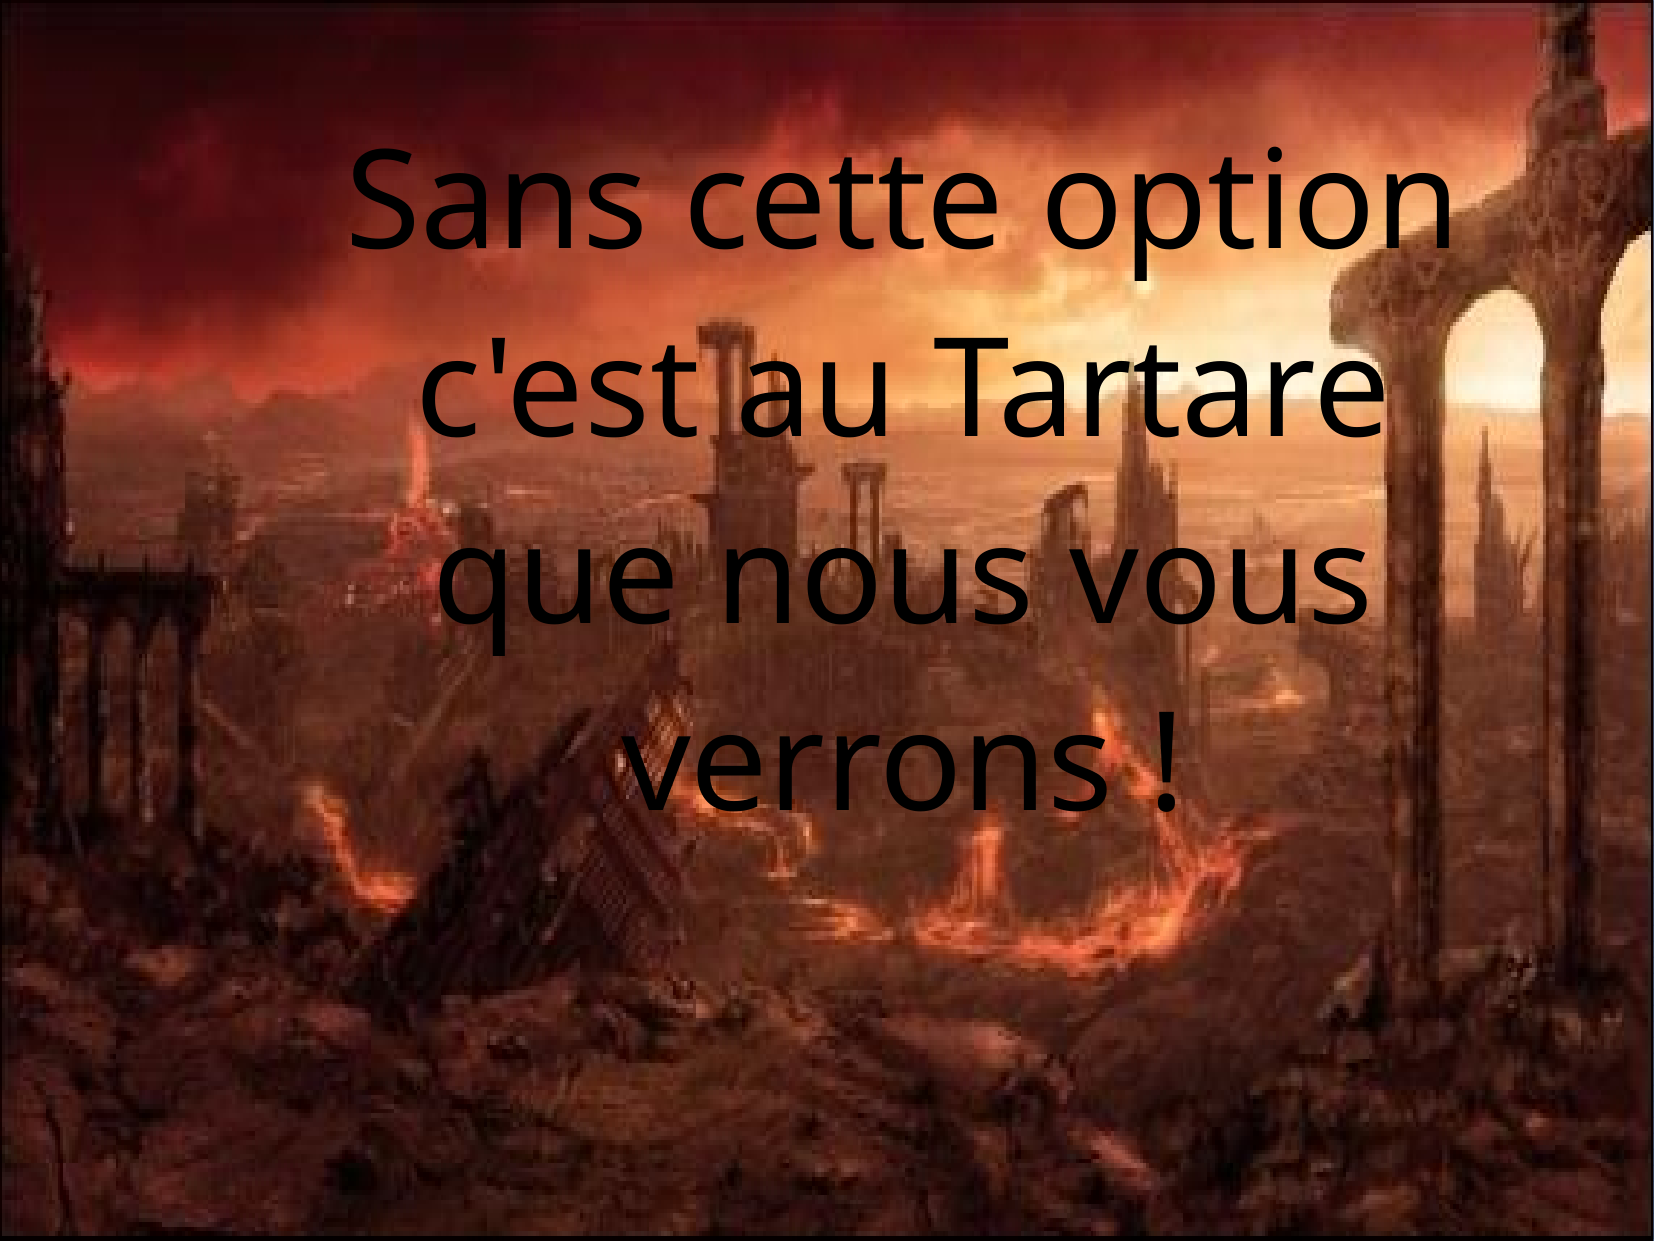

#
Sans cette option c'est au Tartare que nous vous verrons !